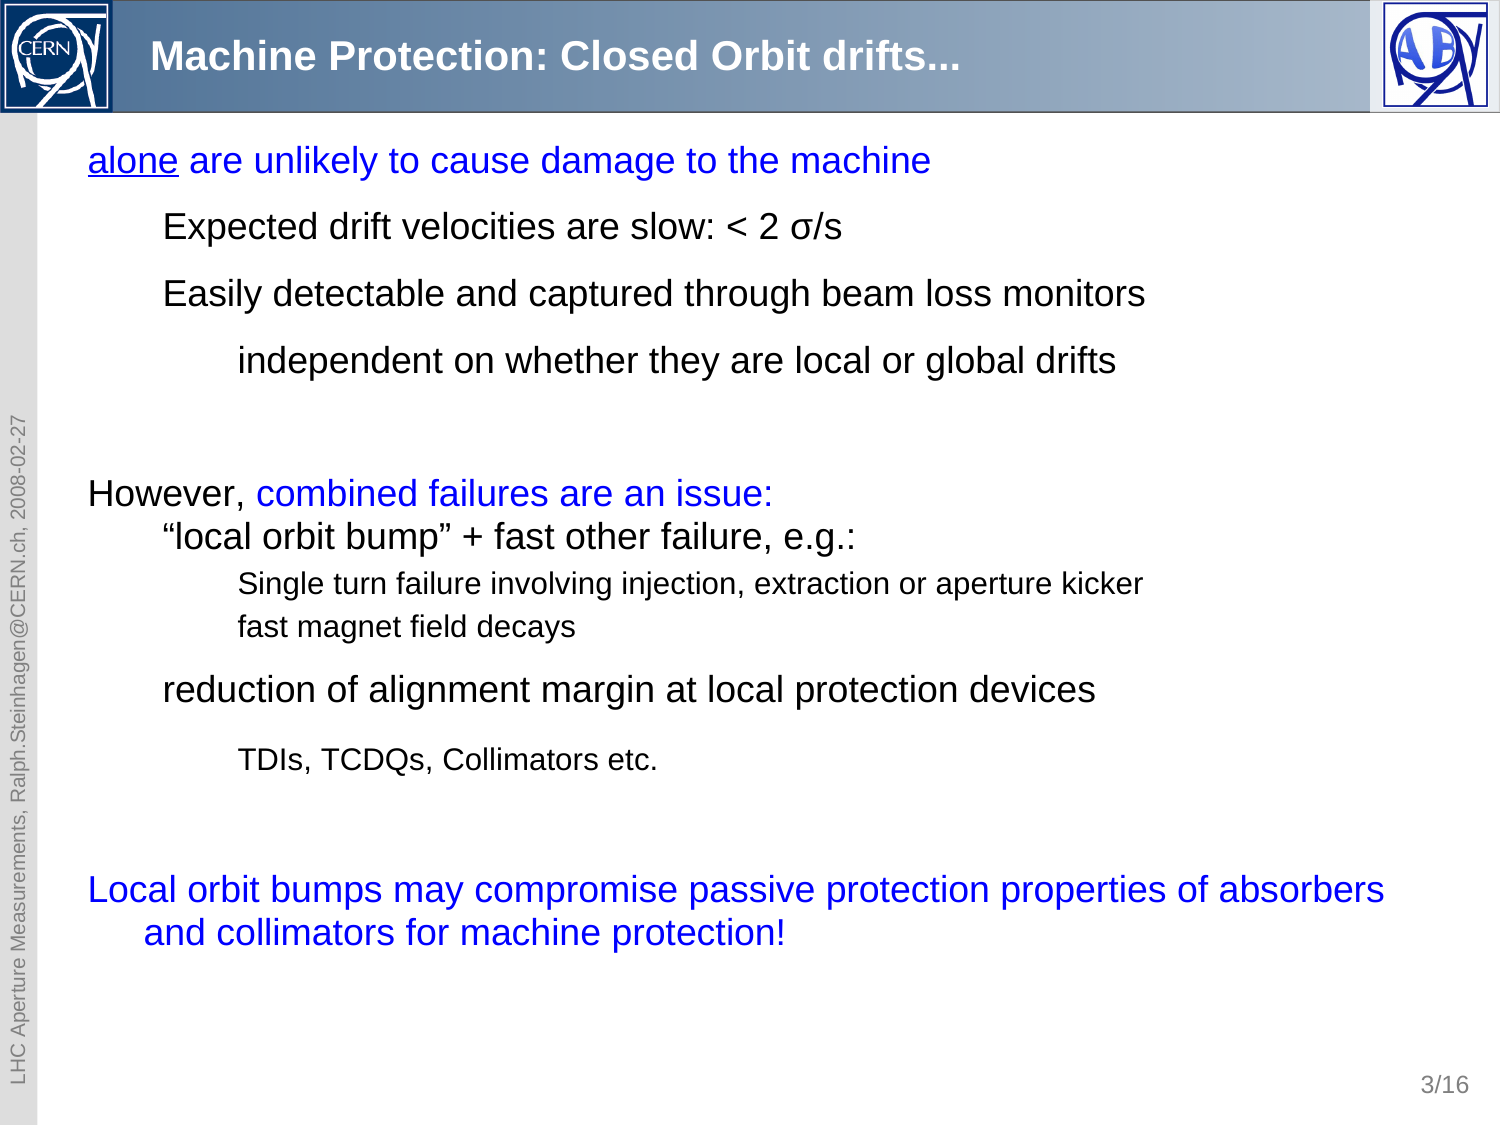

# Machine Protection: Closed Orbit drifts...
alone are unlikely to cause damage to the machine
Expected drift velocities are slow: < 2 σ/s
Easily detectable and captured through beam loss monitors
independent on whether they are local or global drifts
However, combined failures are an issue:
“local orbit bump” + fast other failure, e.g.:
Single turn failure involving injection, extraction or aperture kicker
fast magnet field decays
reduction of alignment margin at local protection devices
TDIs, TCDQs, Collimators etc.
Local orbit bumps may compromise passive protection properties of absorbers and collimators for machine protection!